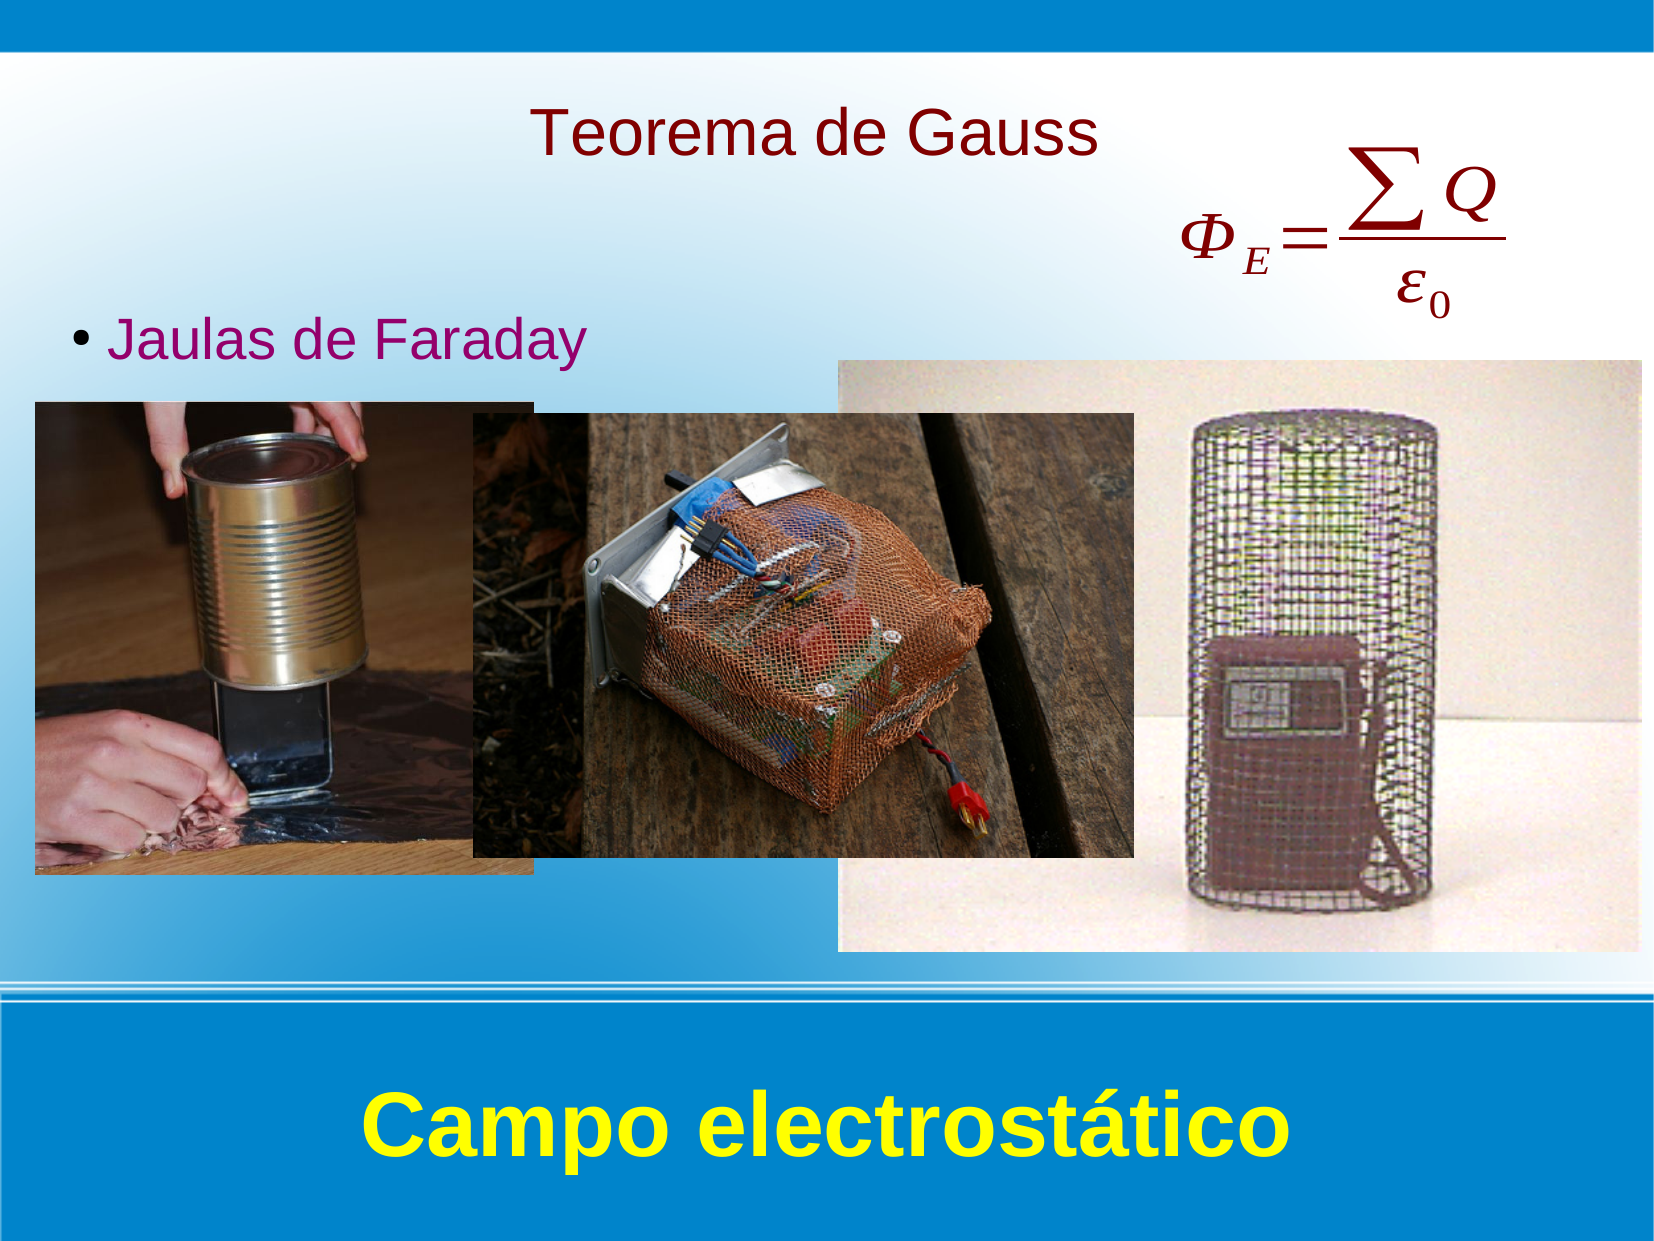

Teorema de Gauss
 Jaulas de Faraday
# Campo electrostático